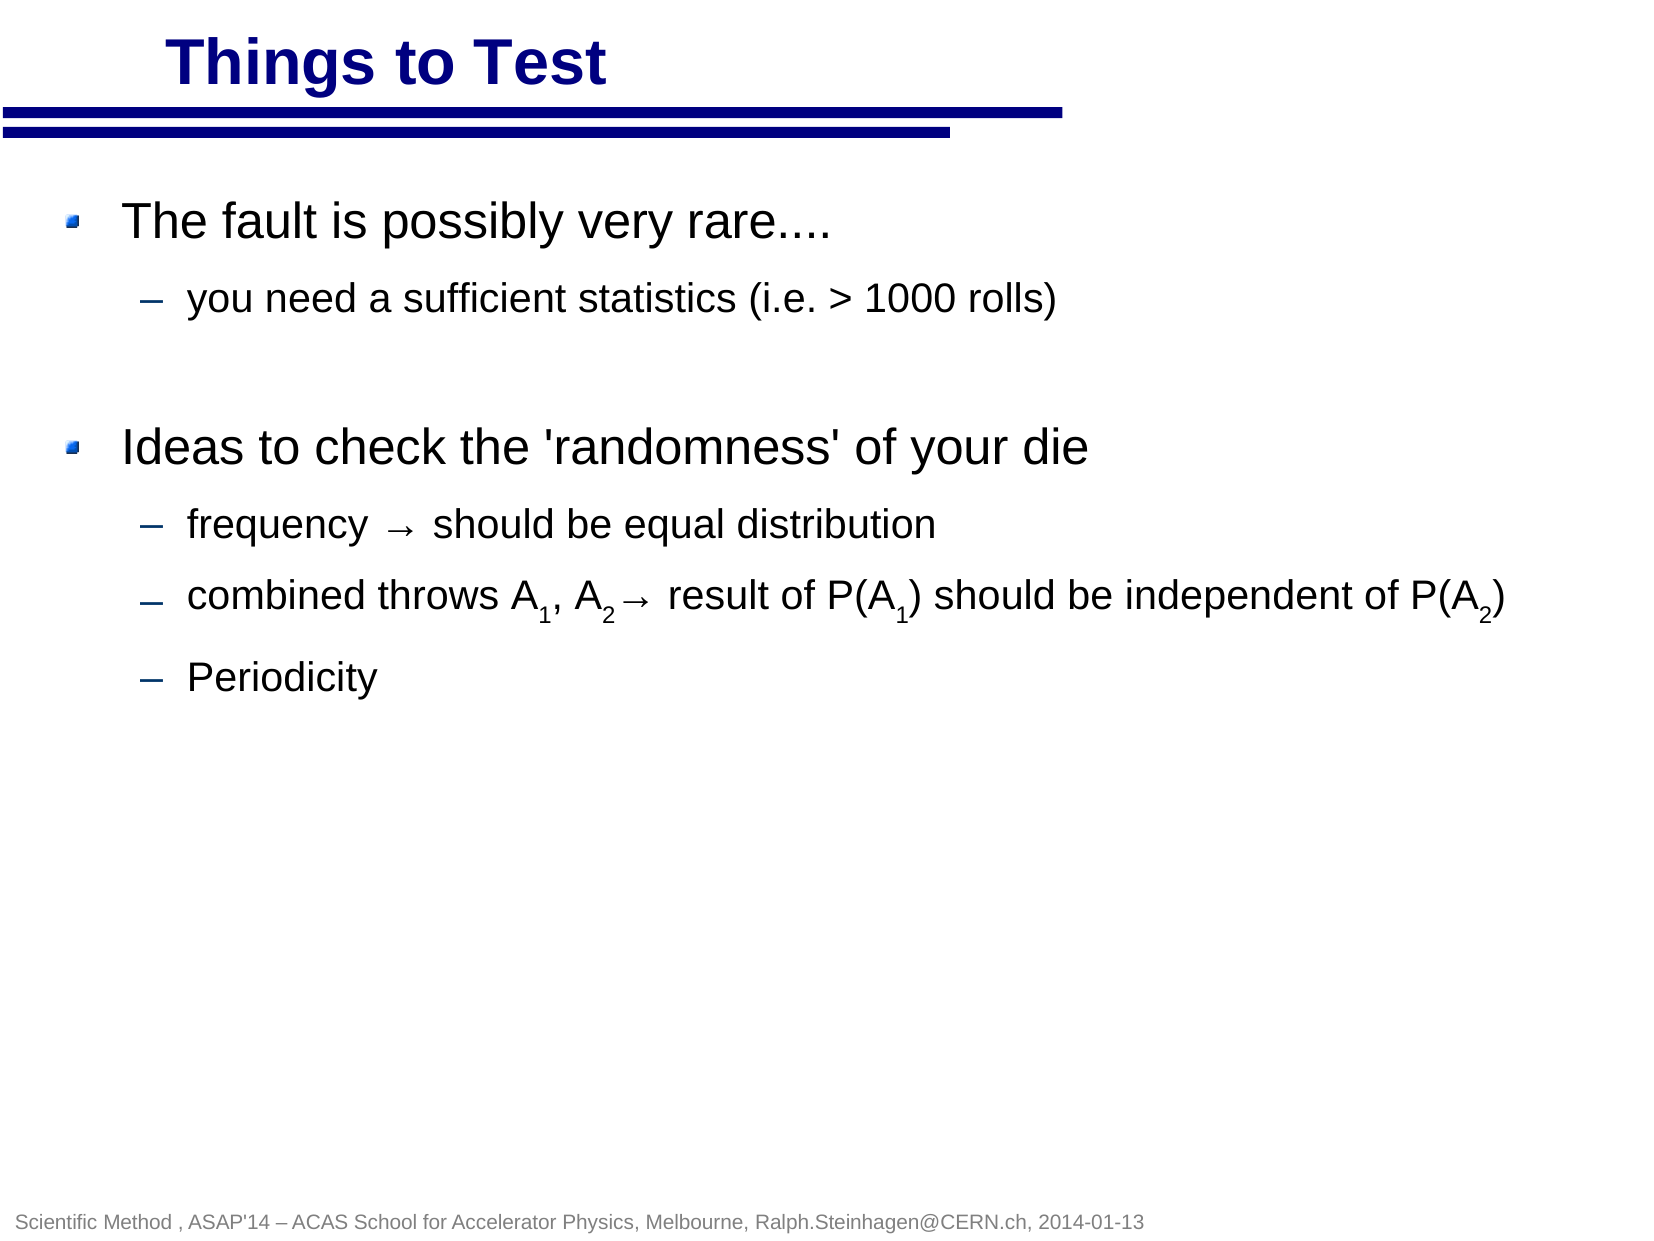

# Things to Test
The fault is possibly very rare....
you need a sufficient statistics (i.e. > 1000 rolls)
Ideas to check the 'randomness' of your die
frequency → should be equal distribution
combined throws A1, A2→ result of P(A1) should be independent of P(A2)
Periodicity